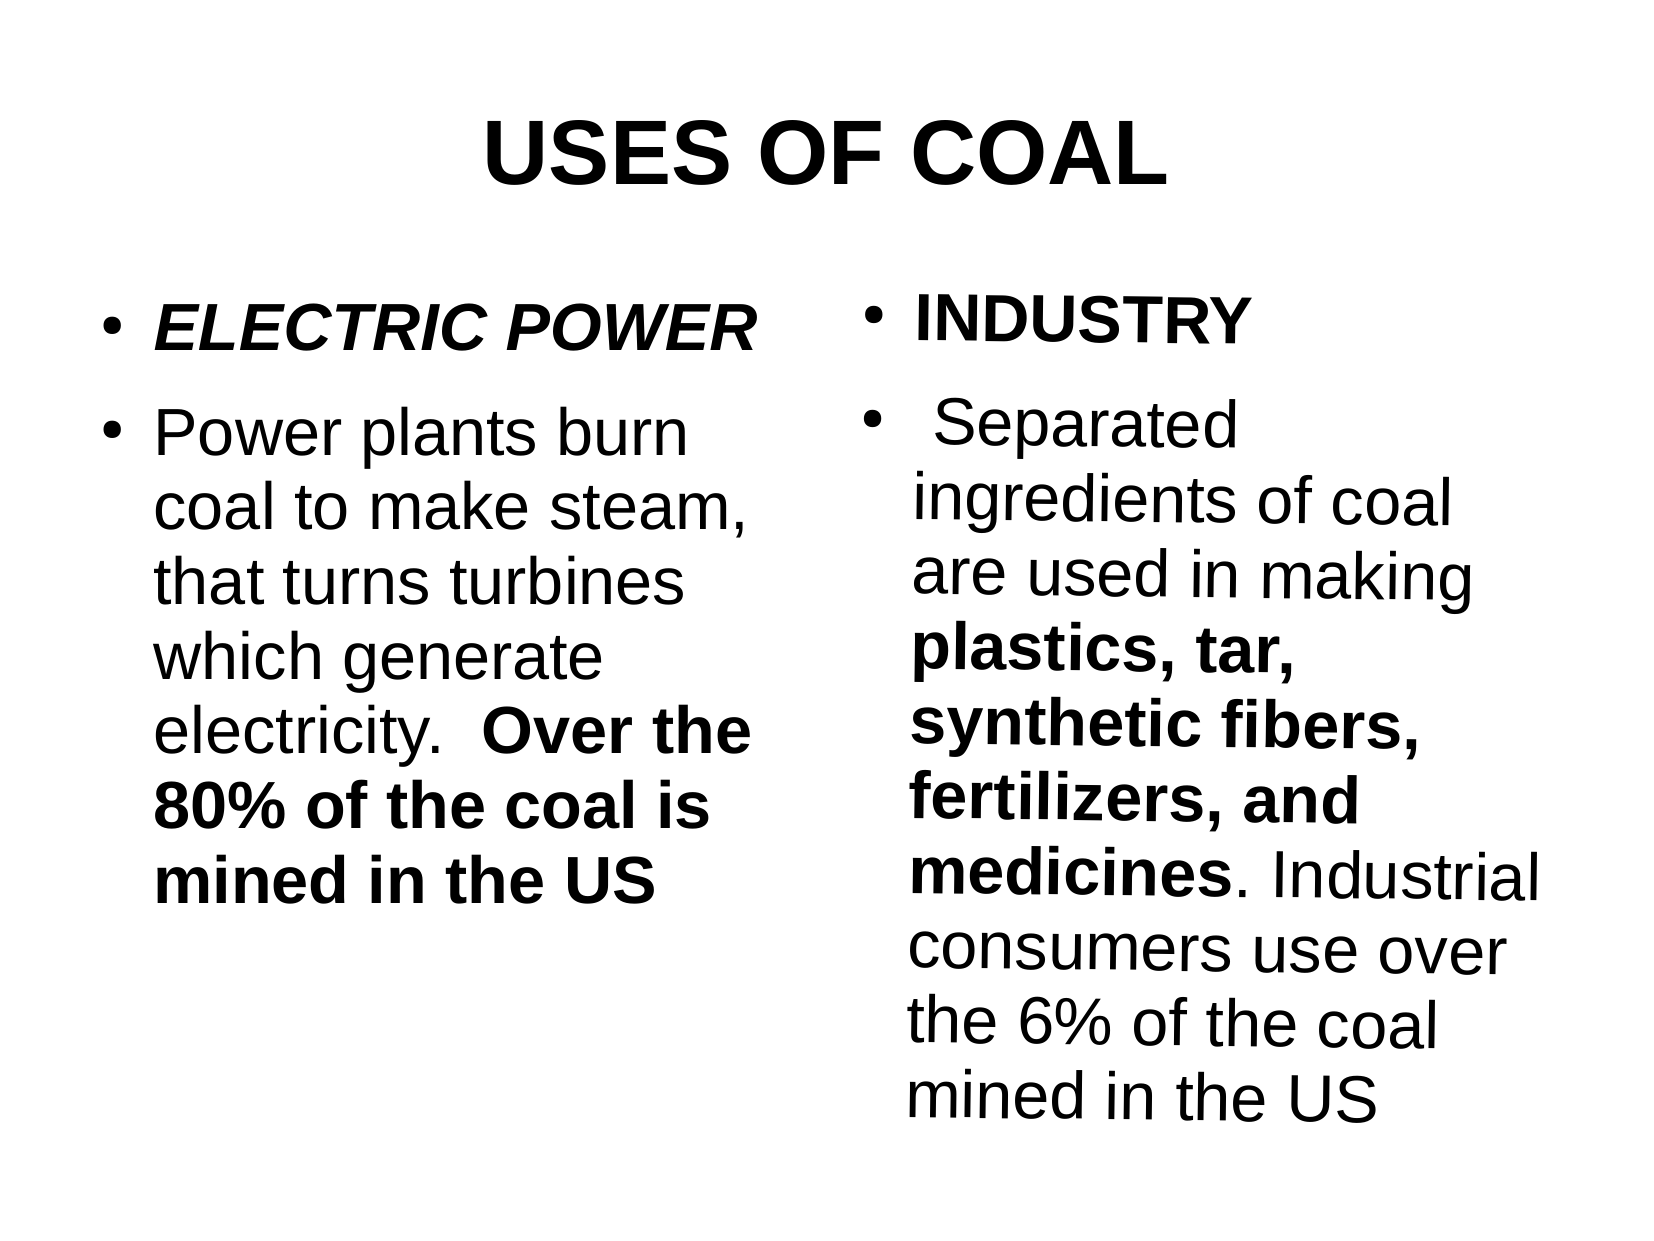

# USES OF COAL
INDUSTRY
 Separated ingredients of coal are used in making plastics, tar, synthetic fibers, fertilizers, and medicines. Industrial consumers use over the 6% of the coal mined in the US
ELECTRIC POWER
Power plants burn coal to make steam, that turns turbines which generate electricity. Over the 80% of the coal is mined in the US